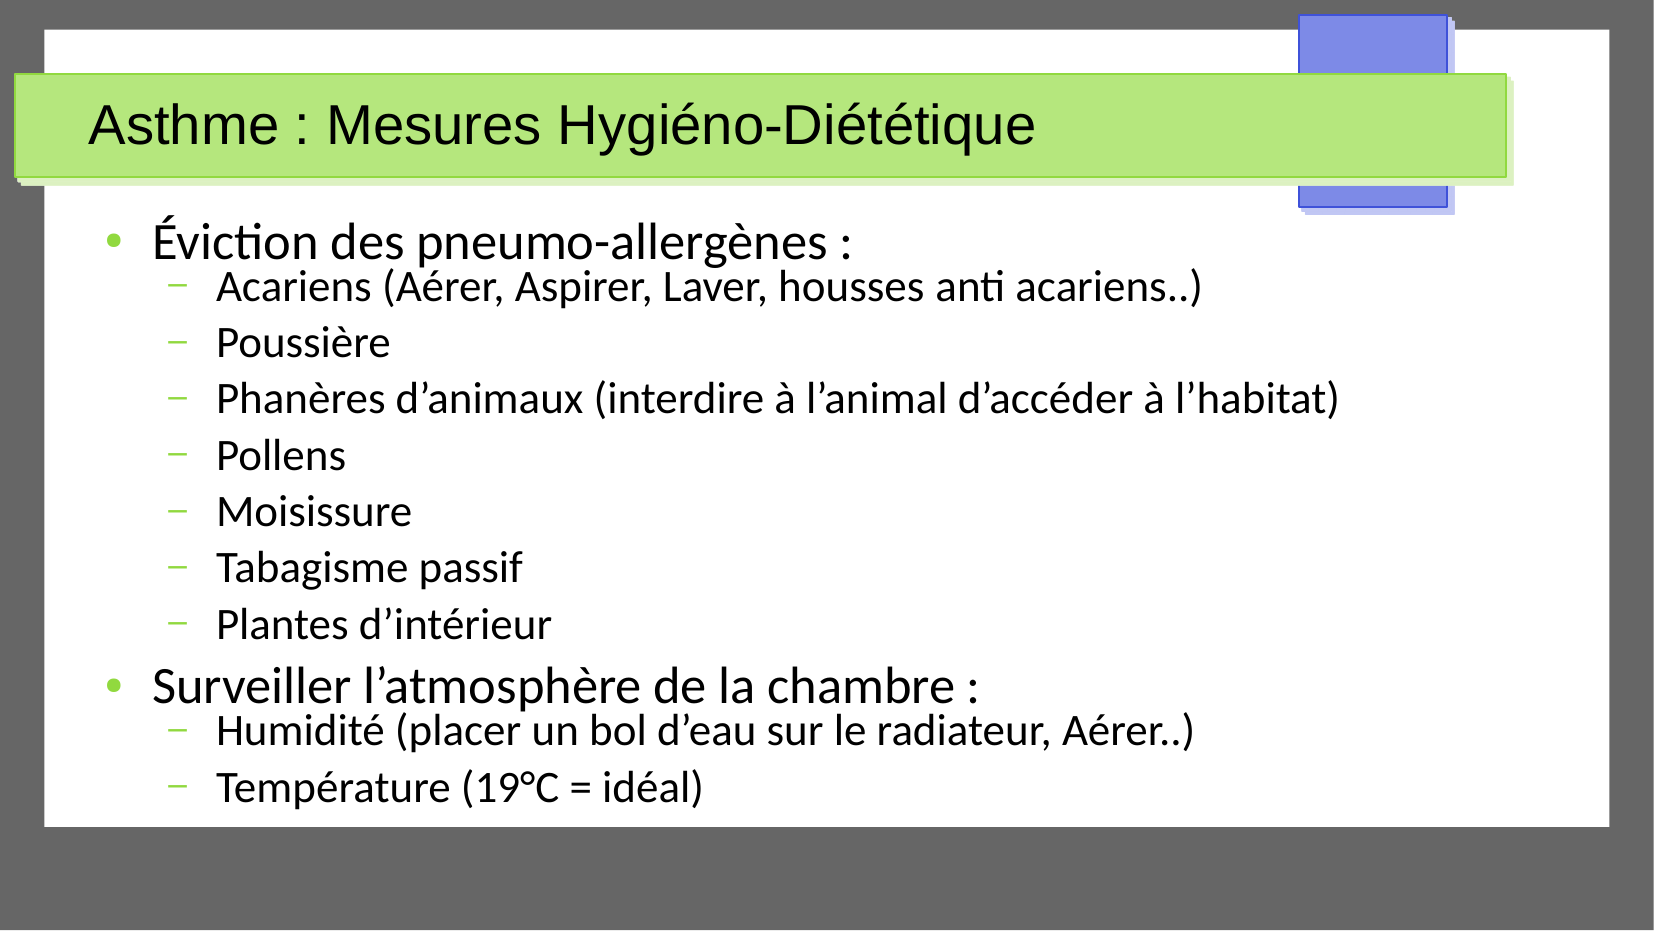

# Asthme : Mesures Hygiéno-Diététique
Éviction des pneumo-allergènes :
Acariens (Aérer, Aspirer, Laver, housses anti acariens..)
Poussière
Phanères d’animaux (interdire à l’animal d’accéder à l’habitat)
Pollens
Moisissure
Tabagisme passif
Plantes d’intérieur
Surveiller l’atmosphère de la chambre :
Humidité (placer un bol d’eau sur le radiateur, Aérer..)
Température (19°C = idéal)